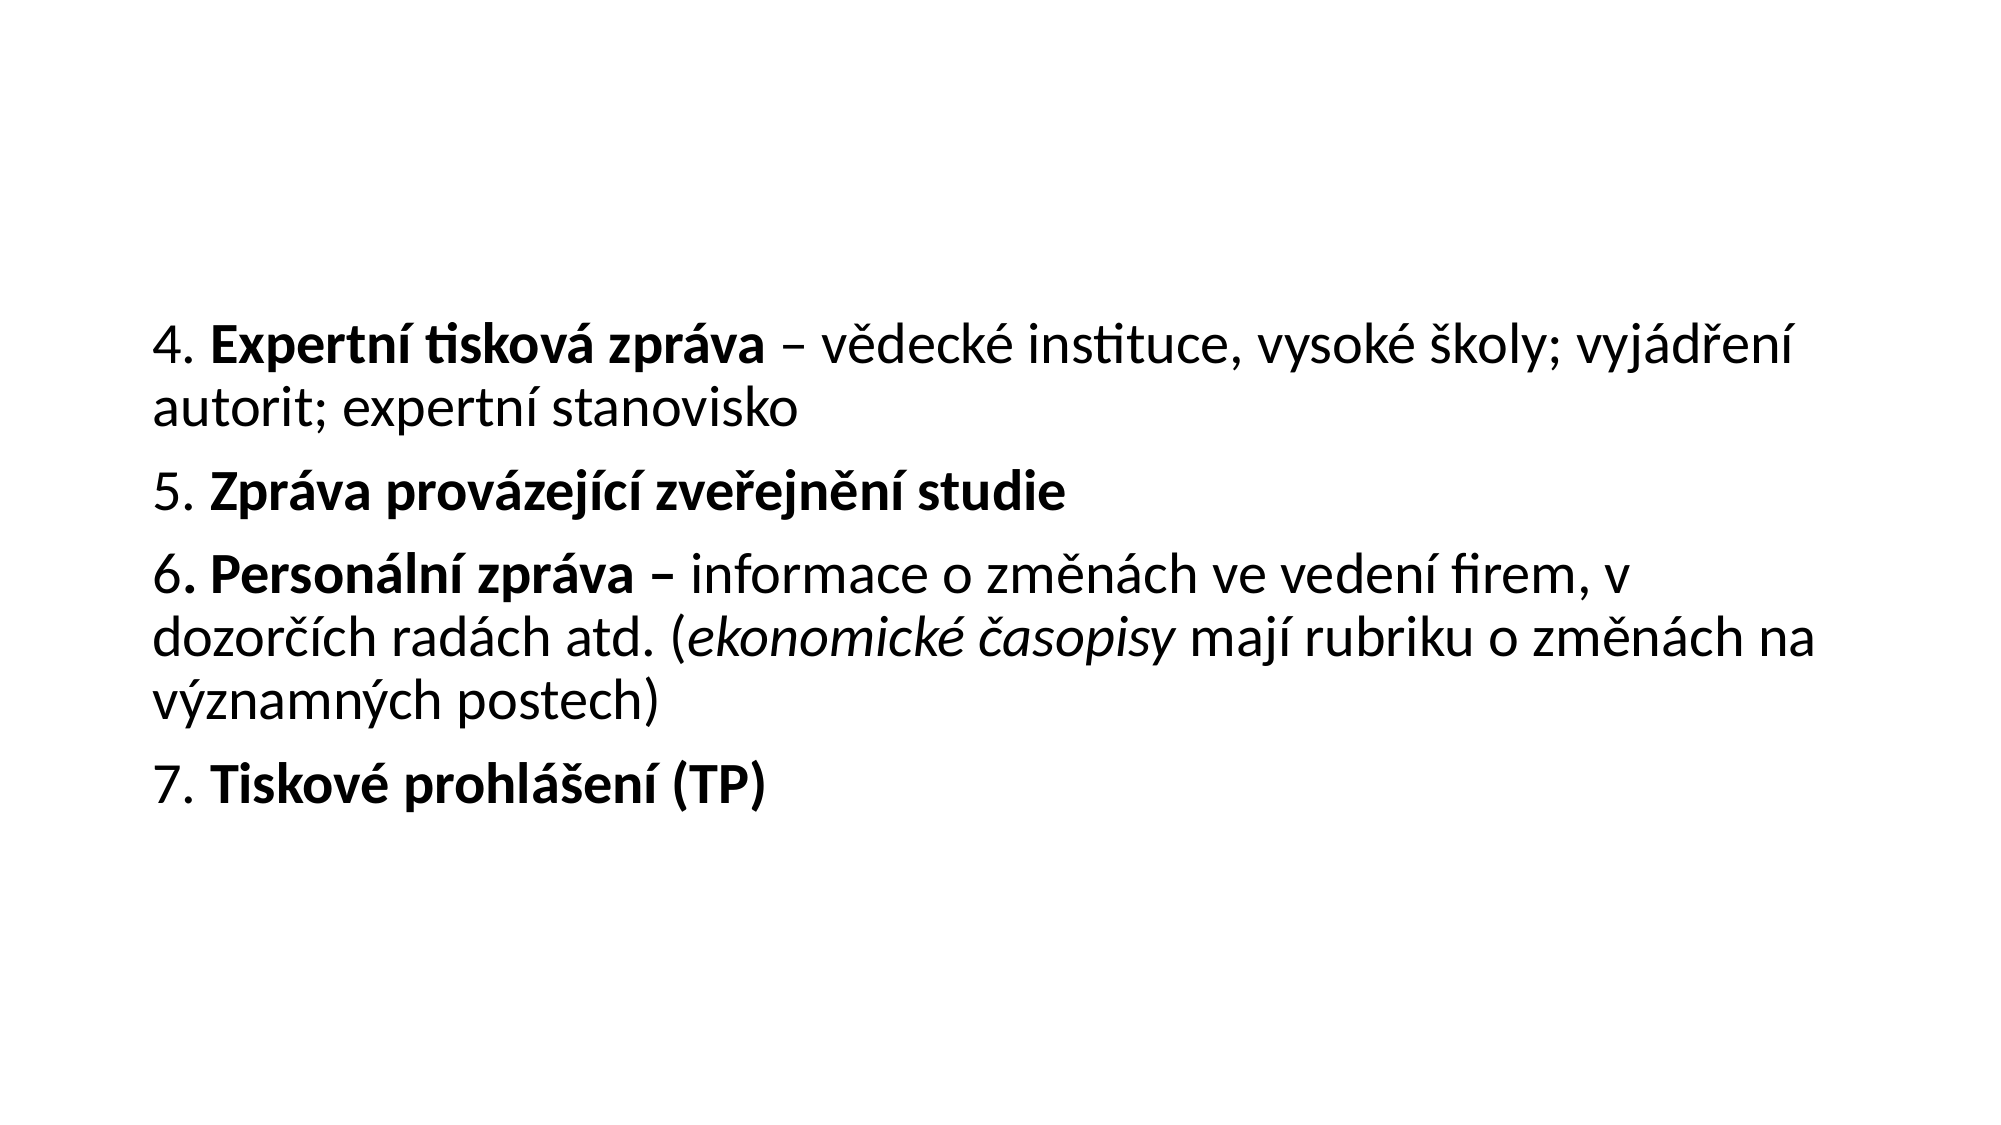

#
4. Expertní tisková zpráva – vědecké instituce, vysoké školy; vyjádření autorit; expertní stanovisko
5. Zpráva provázející zveřejnění studie
6. Personální zpráva – informace o změnách ve vedení firem, v dozorčích radách atd. (ekonomické časopisy mají rubriku o změnách na významných postech)
7. Tiskové prohlášení (TP)